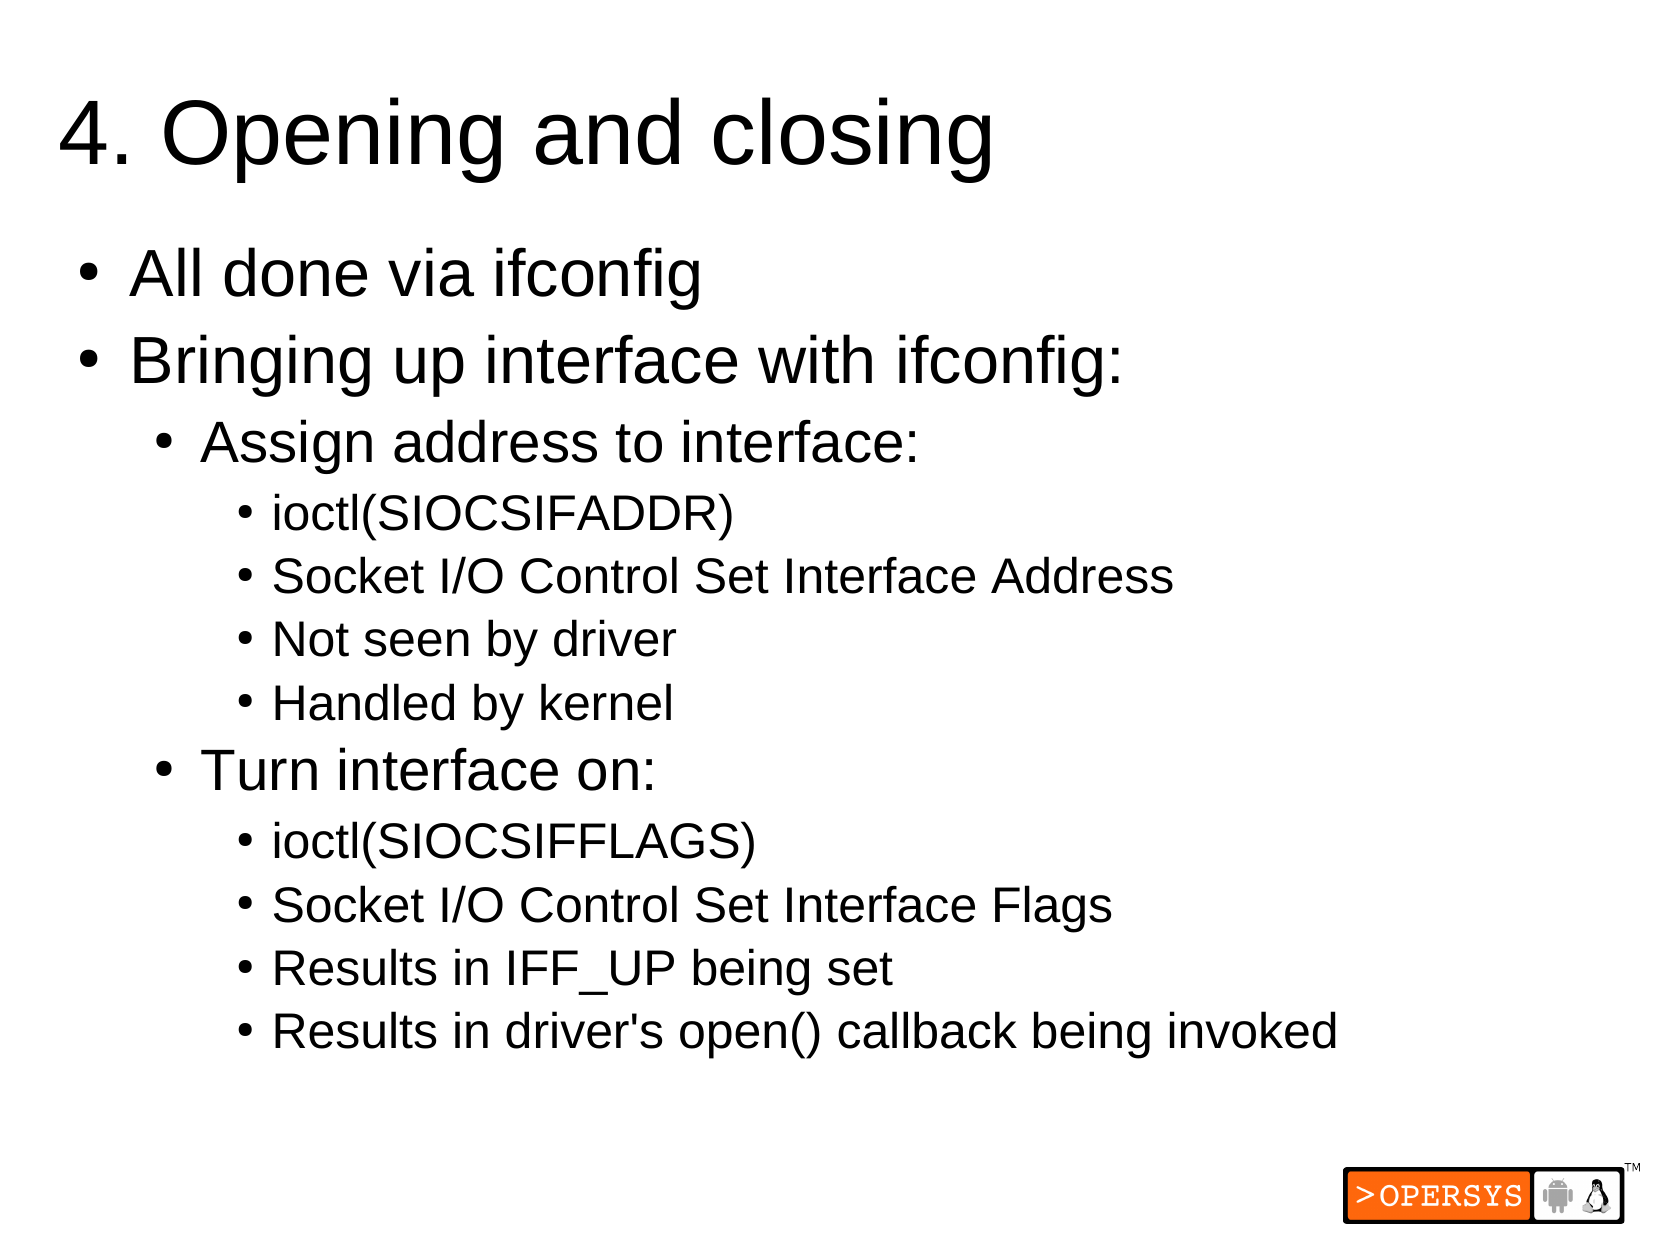

# 4. Opening and closing
All done via ifconfig
Bringing up interface with ifconfig:
Assign address to interface:
ioctl(SIOCSIFADDR)
Socket I/O Control Set Interface Address
Not seen by driver
Handled by kernel
Turn interface on:
ioctl(SIOCSIFFLAGS)
Socket I/O Control Set Interface Flags
Results in IFF_UP being set
Results in driver's open() callback being invoked